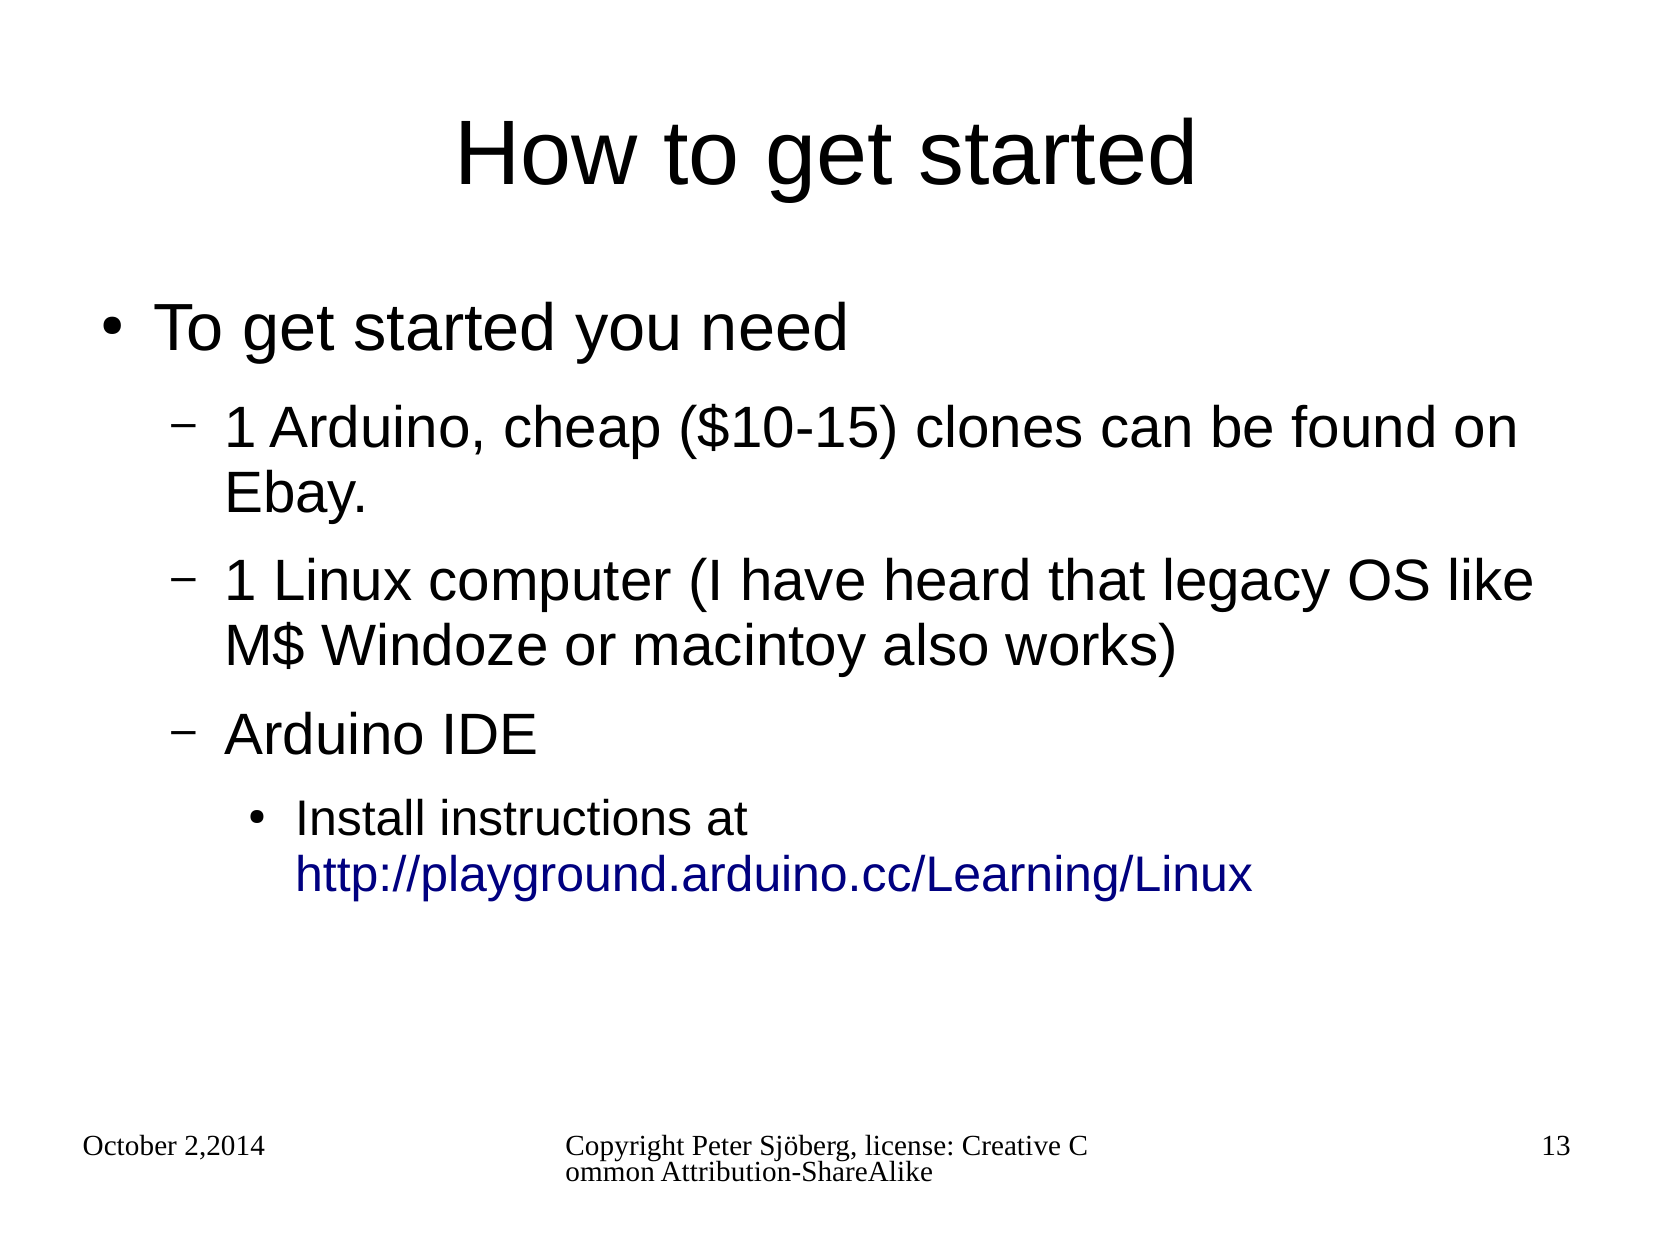

# How to get started
To get started you need
1 Arduino, cheap ($10-15) clones can be found on Ebay.
1 Linux computer (I have heard that legacy OS like M$ Windoze or macintoy also works)
Arduino IDE
Install instructions at http://playground.arduino.cc/Learning/Linux
October 2,2014
Copyright Peter Sjöberg, license: Creative Common Attribution-ShareAlike
13